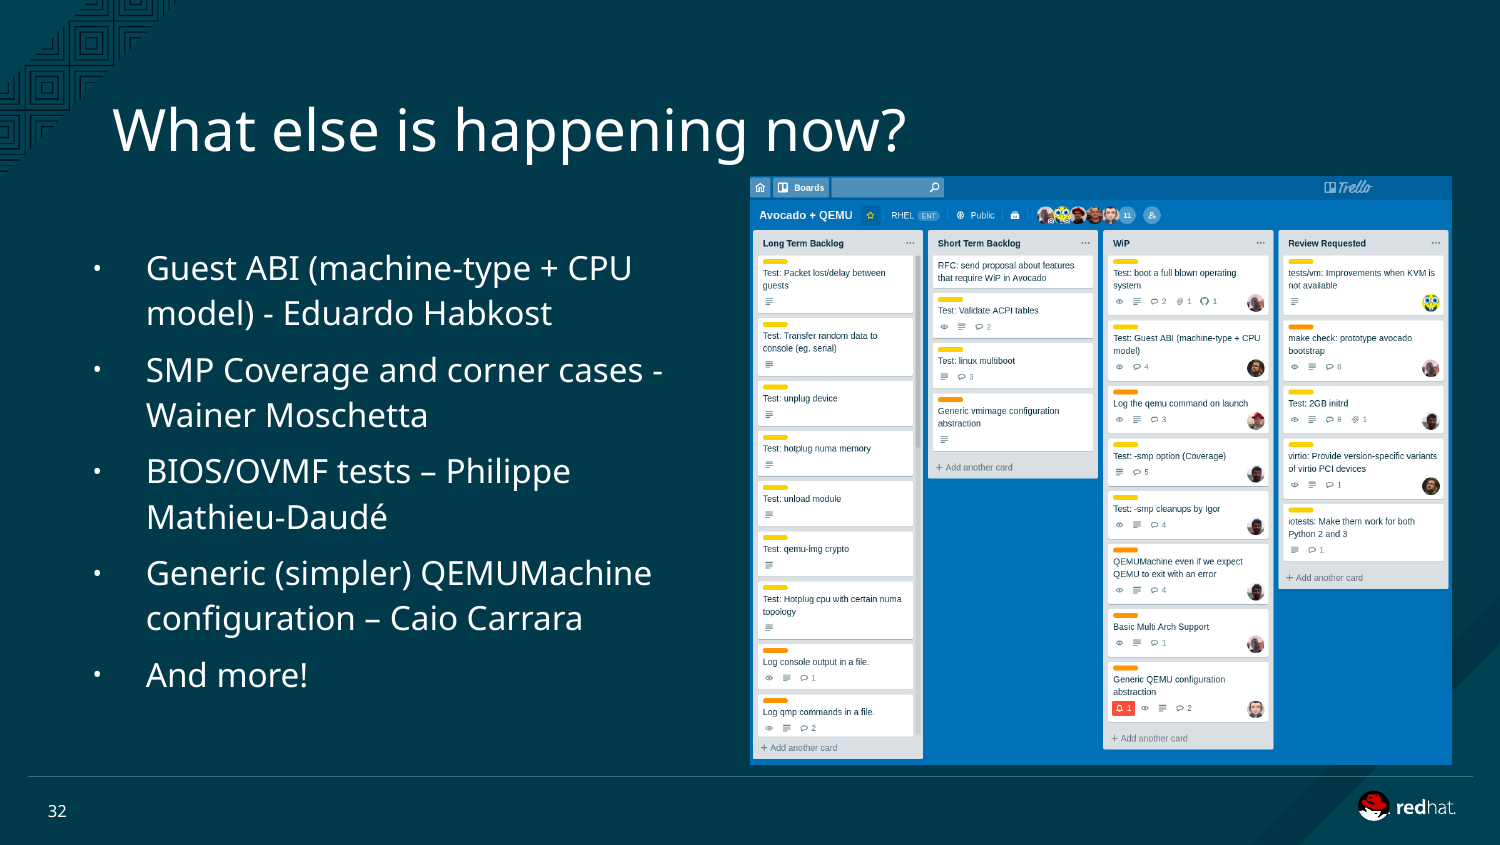

# What else is happening now?
Guest ABI (machine-type + CPU model) - Eduardo Habkost
SMP Coverage and corner cases - Wainer Moschetta
BIOS/OVMF tests – Philippe Mathieu-Daudé
Generic (simpler) QEMUMachine configuration – Caio Carrara
And more!
32